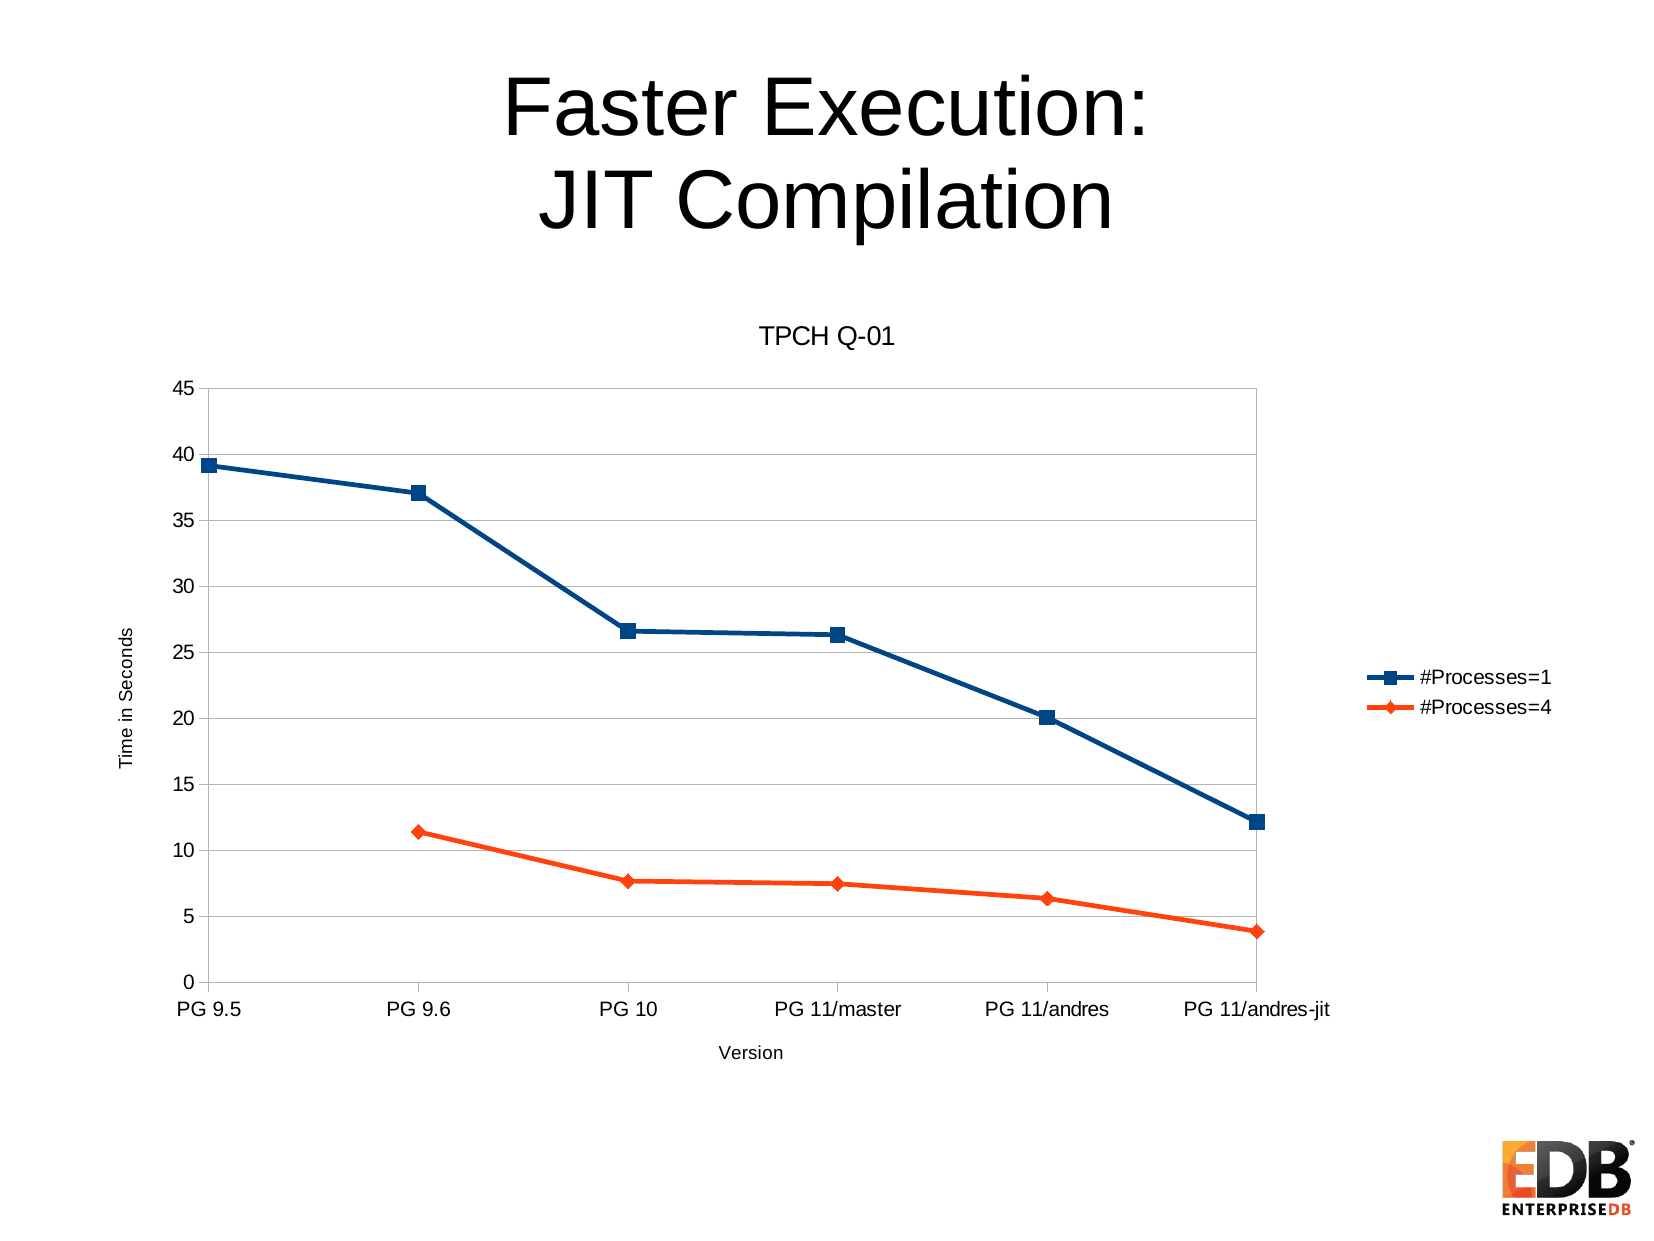

# Faster Execution: JIT Compilation
### Chart: TPCH Q-01
| Category | #Processes=1 | #Processes=4 |
|---|---|---|
| PG 9.5 | 39.14 | None |
| PG 9.6 | 37.043823 | 11.422123 |
| PG 10 | 26.608681 | 7.693802 |
| PG 11/master | 26.33 | 7.49 |
| PG 11/andres | 20.075283 | 6.379659 |
| PG 11/andres-jit | 12.16941 | 3.89 |